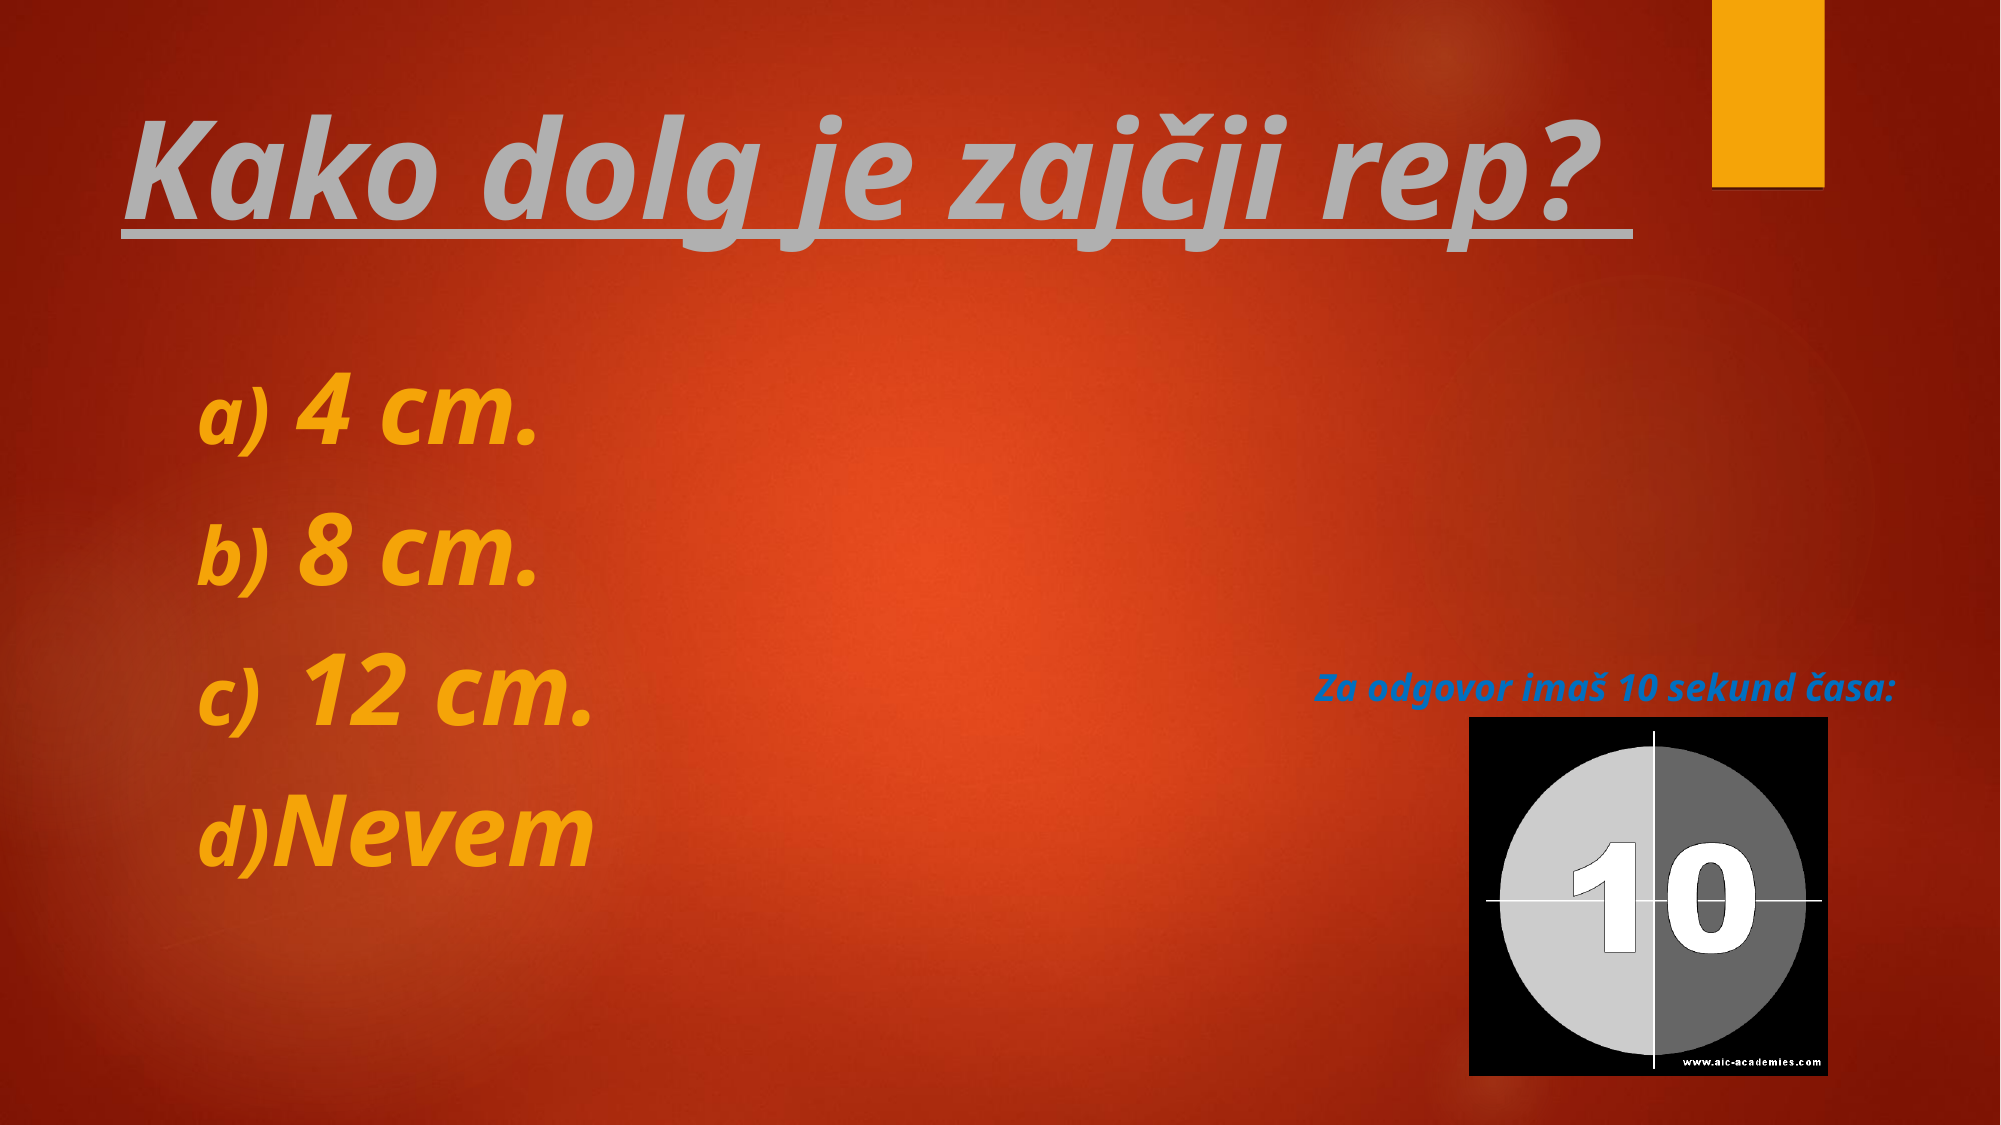

# Kako dolg je zajčji rep?
 4 cm.
 8 cm.
 12 cm.
Nevem
Za odgovor imaš 10 sekund časa: